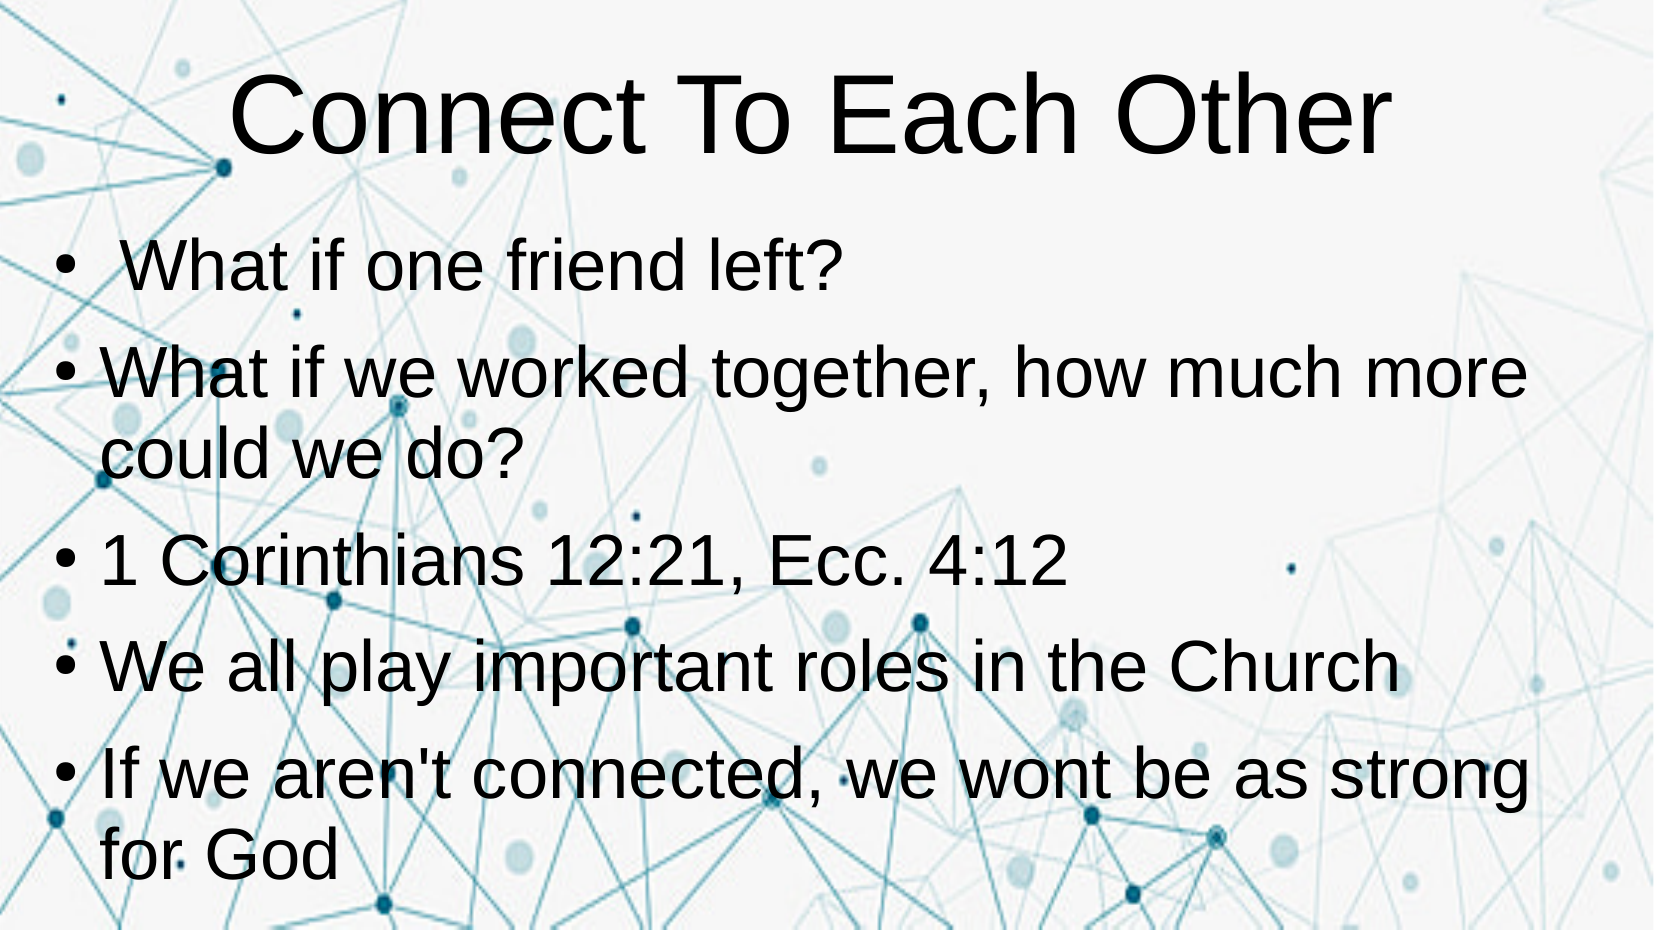

# Connect To Each Other
 What if one friend left?
What if we worked together, how much more could we do?
1 Corinthians 12:21, Ecc. 4:12
We all play important roles in the Church
If we aren't connected, we wont be as strong for God